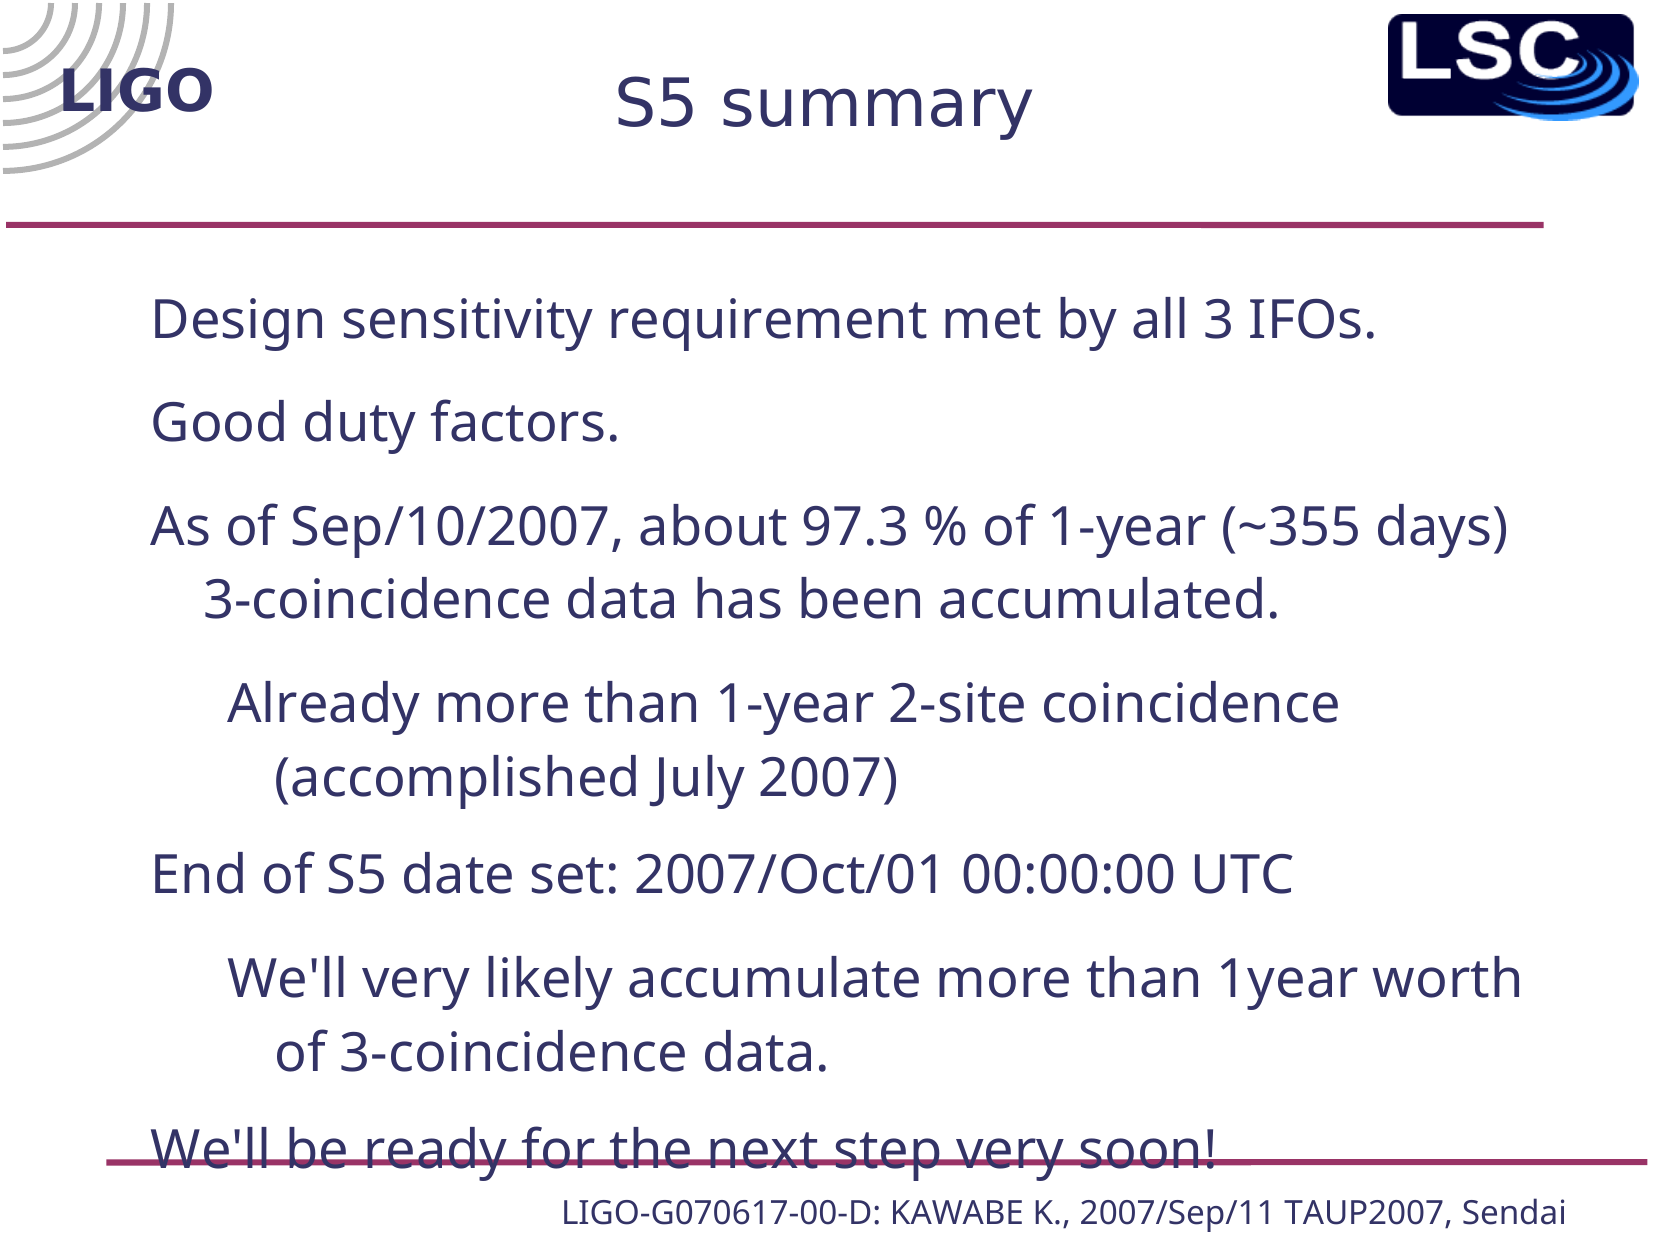

# S5 summary
Design sensitivity requirement met by all 3 IFOs.
Good duty factors.
As of Sep/10/2007, about 97.3 % of 1-year (~355 days) 3-coincidence data has been accumulated.
Already more than 1-year 2-site coincidence (accomplished July 2007)
End of S5 date set: 2007/Oct/01 00:00:00 UTC
We'll very likely accumulate more than 1year worth of 3-coincidence data.
We'll be ready for the next step very soon!